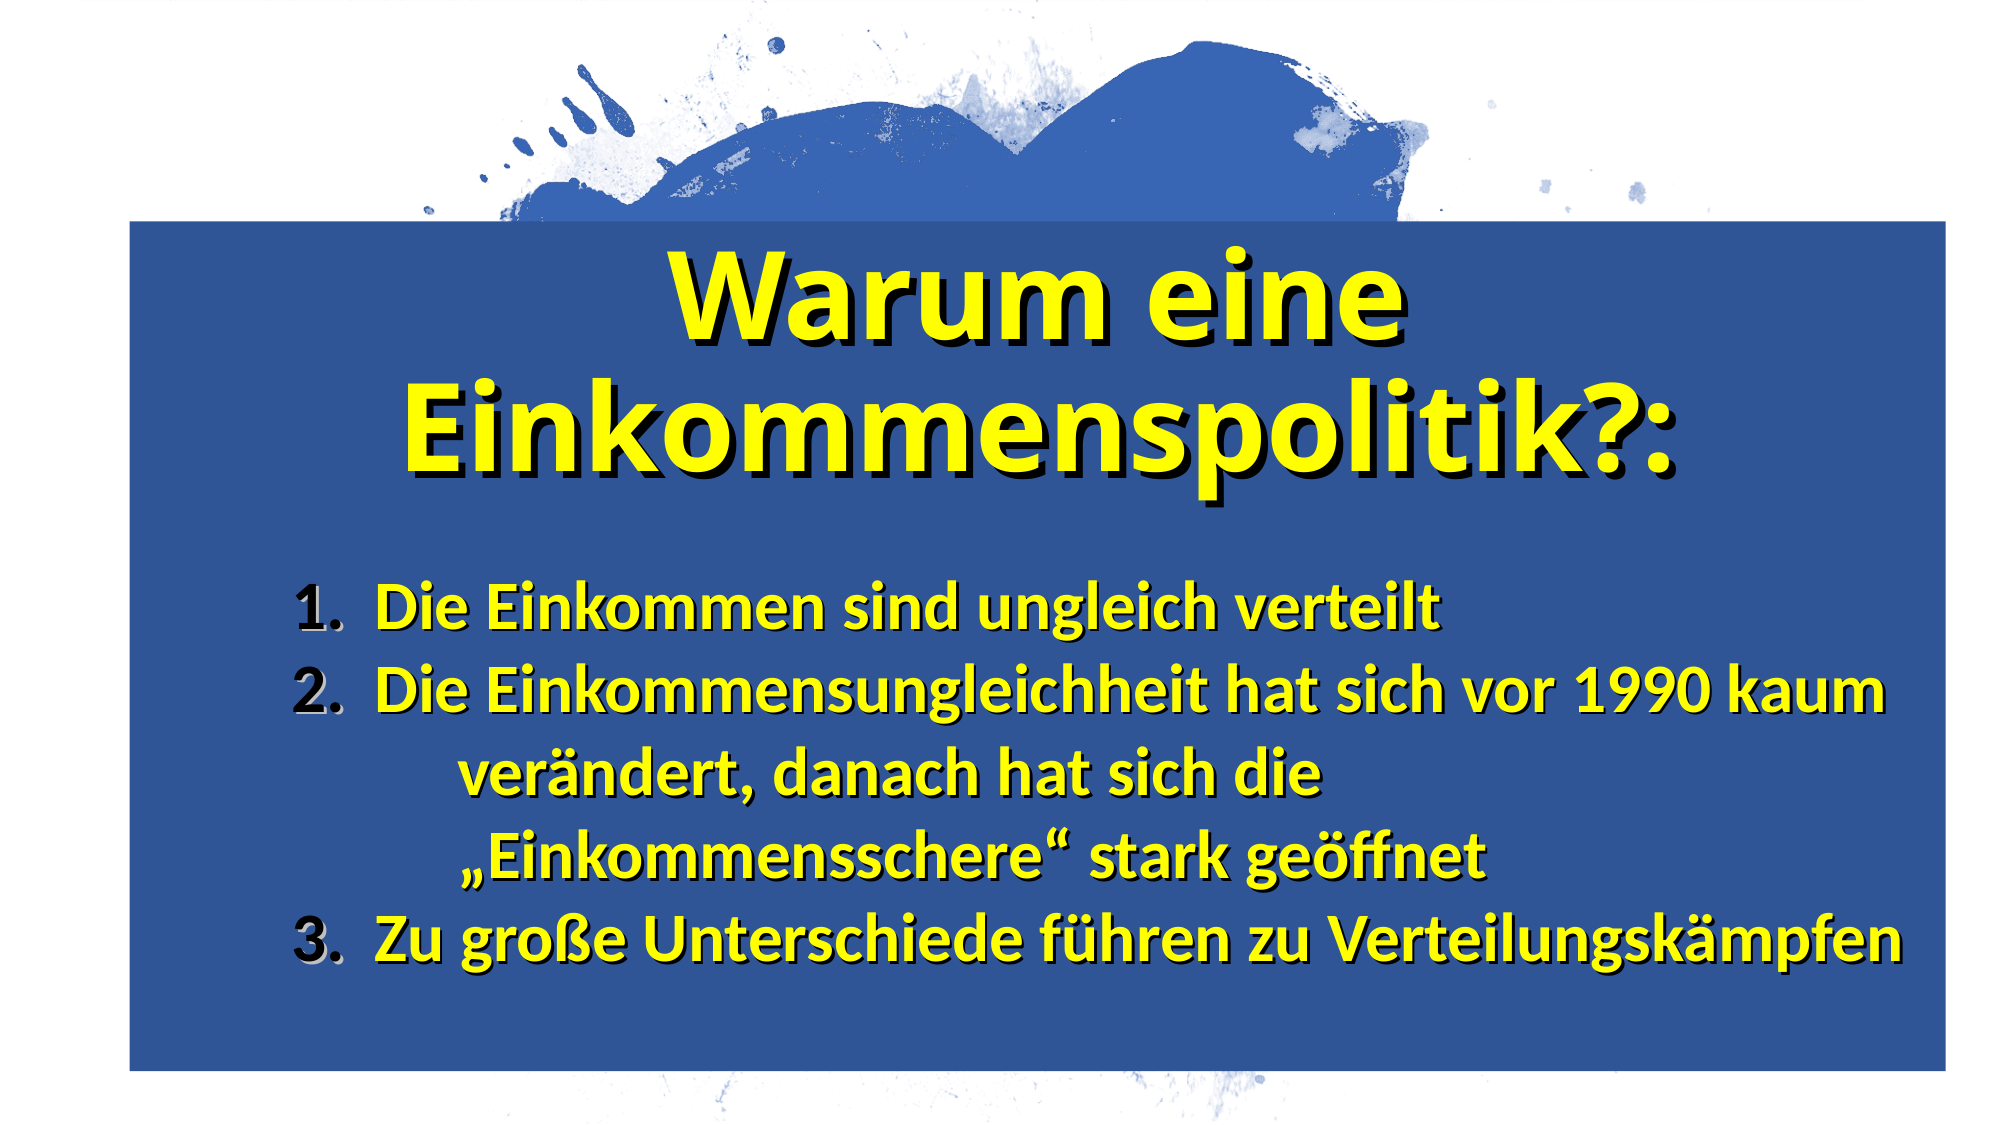

Warum eine
Einkommenspolitik?:
Die Einkommen sind ungleich verteilt
Die Einkommensungleichheit hat sich vor 1990 kaum verändert, danach hat sich die „Einkommensschere“ stark geöffnet
Zu große Unterschiede führen zu Verteilungskämpfen